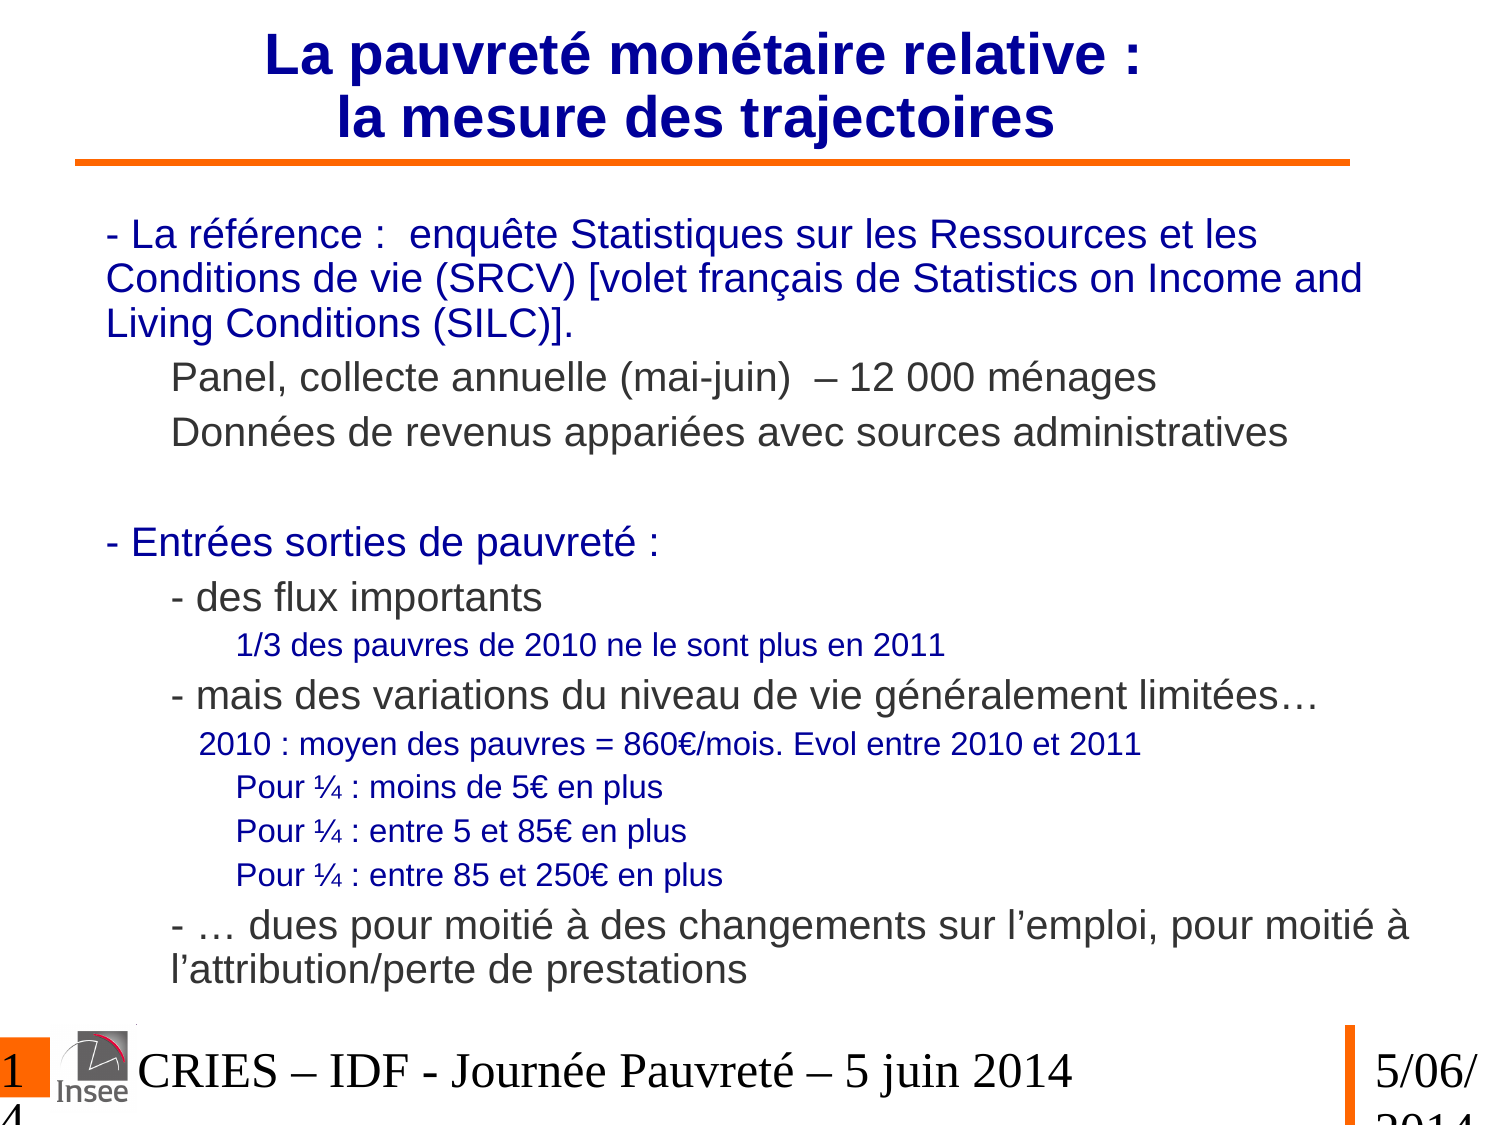

# La pauvreté monétaire relative : la mesure des trajectoires
- La référence : enquête Statistiques sur les Ressources et les Conditions de vie (SRCV) [volet français de Statistics on Income and Living Conditions (SILC)].
Panel, collecte annuelle (mai-juin) – 12 000 ménages
Données de revenus appariées avec sources administratives
	- Entrées sorties de pauvreté :
	- des flux importants
	1/3 des pauvres de 2010 ne le sont plus en 2011
	- mais des variations du niveau de vie généralement limitées…
2010 : moyen des pauvres = 860€/mois. Evol entre 2010 et 2011
	Pour ¼ : moins de 5€ en plus
	Pour ¼ : entre 5 et 85€ en plus
	Pour ¼ : entre 85 et 250€ en plus
	- … dues pour moitié à des changements sur l’emploi, pour moitié à l’attribution/perte de prestations
14
Titre du diaporama
Date